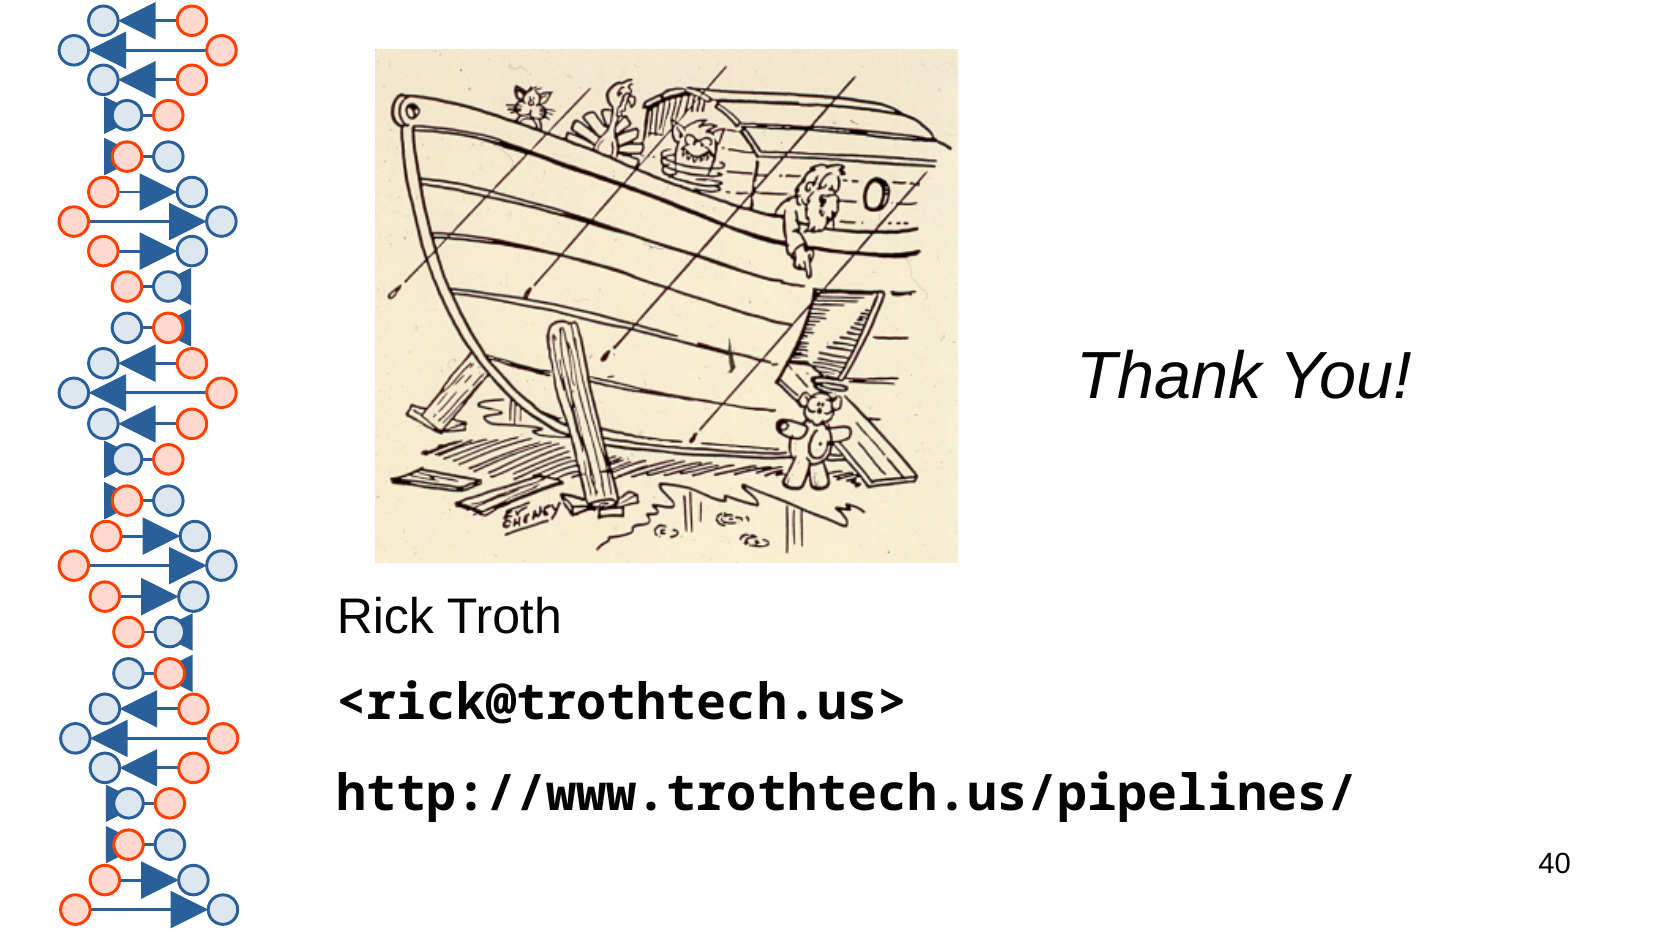

# Thank You!
Rick Troth
<rick@trothtech.us>
http://www.trothtech.us/pipelines/
40